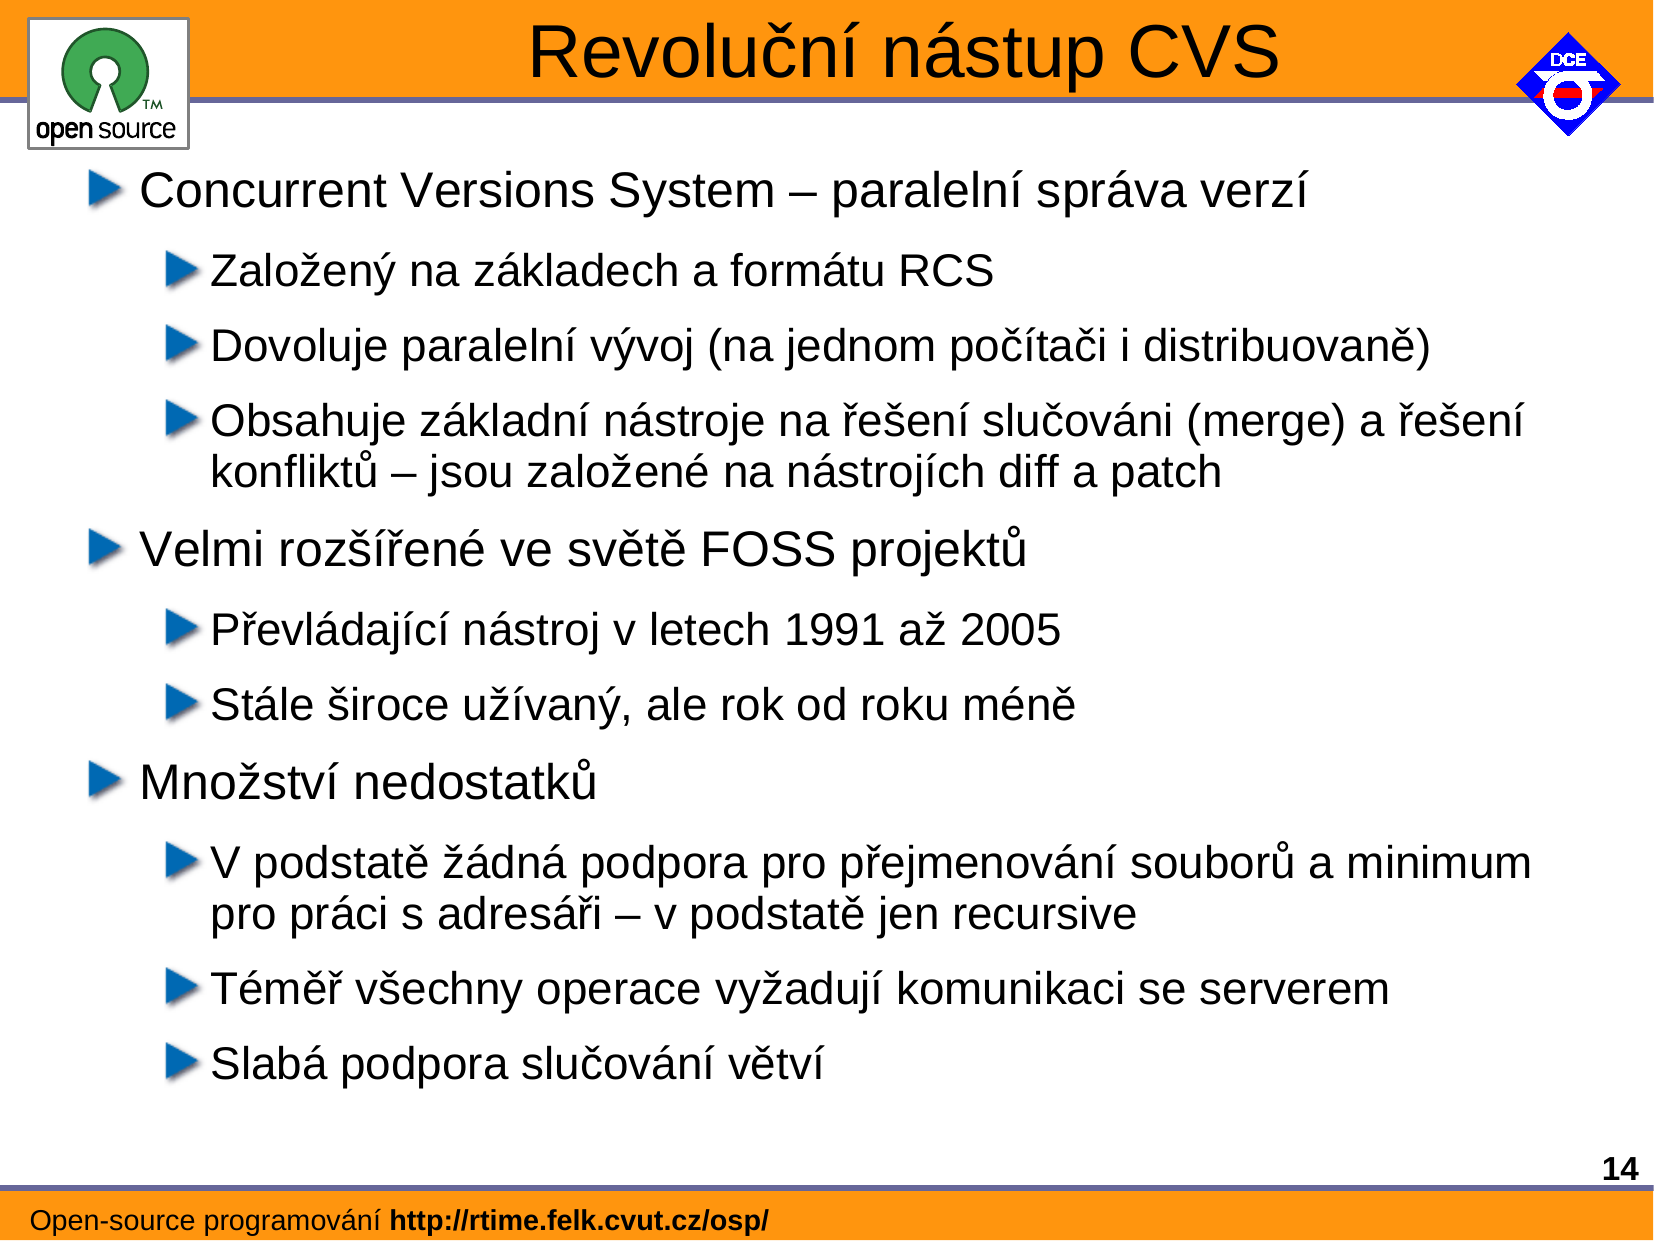

# Revoluční nástup CVS
Concurrent Versions System – paralelní správa verzí
Založený na základech a formátu RCS
Dovoluje paralelní vývoj (na jednom počítači i distribuovaně)
Obsahuje základní nástroje na řešení slučováni (merge) a řešení konfliktů – jsou založené na nástrojích diff a patch
Velmi rozšířené ve světě FOSS projektů
Převládající nástroj v letech 1991 až 2005
Stále široce užívaný, ale rok od roku méně
Množství nedostatků
V podstatě žádná podpora pro přejmenování souborů a minimum pro práci s adresáři – v podstatě jen recursive
Téměř všechny operace vyžadují komunikaci se serverem
Slabá podpora slučování větví